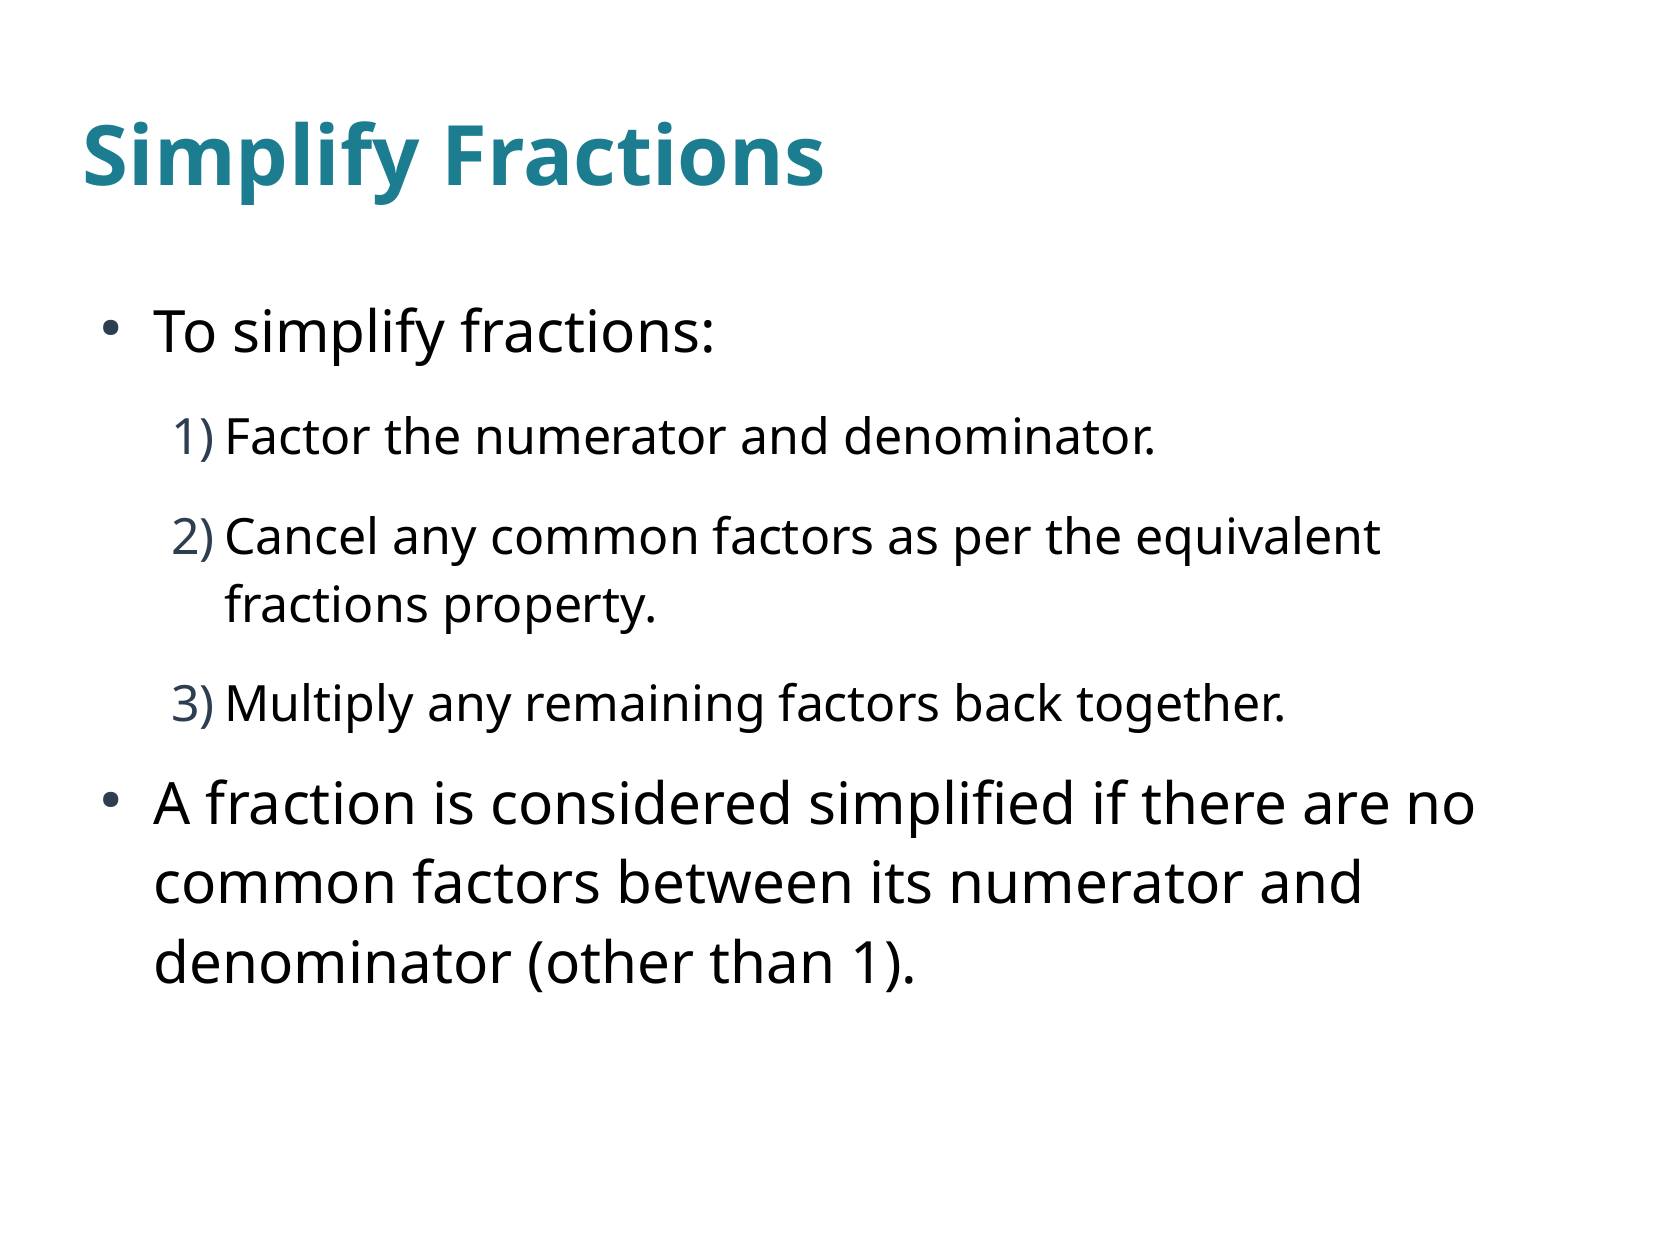

# Simplify Fractions
To simplify fractions:
Factor the numerator and denominator.
Cancel any common factors as per the equivalent fractions property.
Multiply any remaining factors back together.
A fraction is considered simplified if there are no common factors between its numerator and denominator (other than 1).